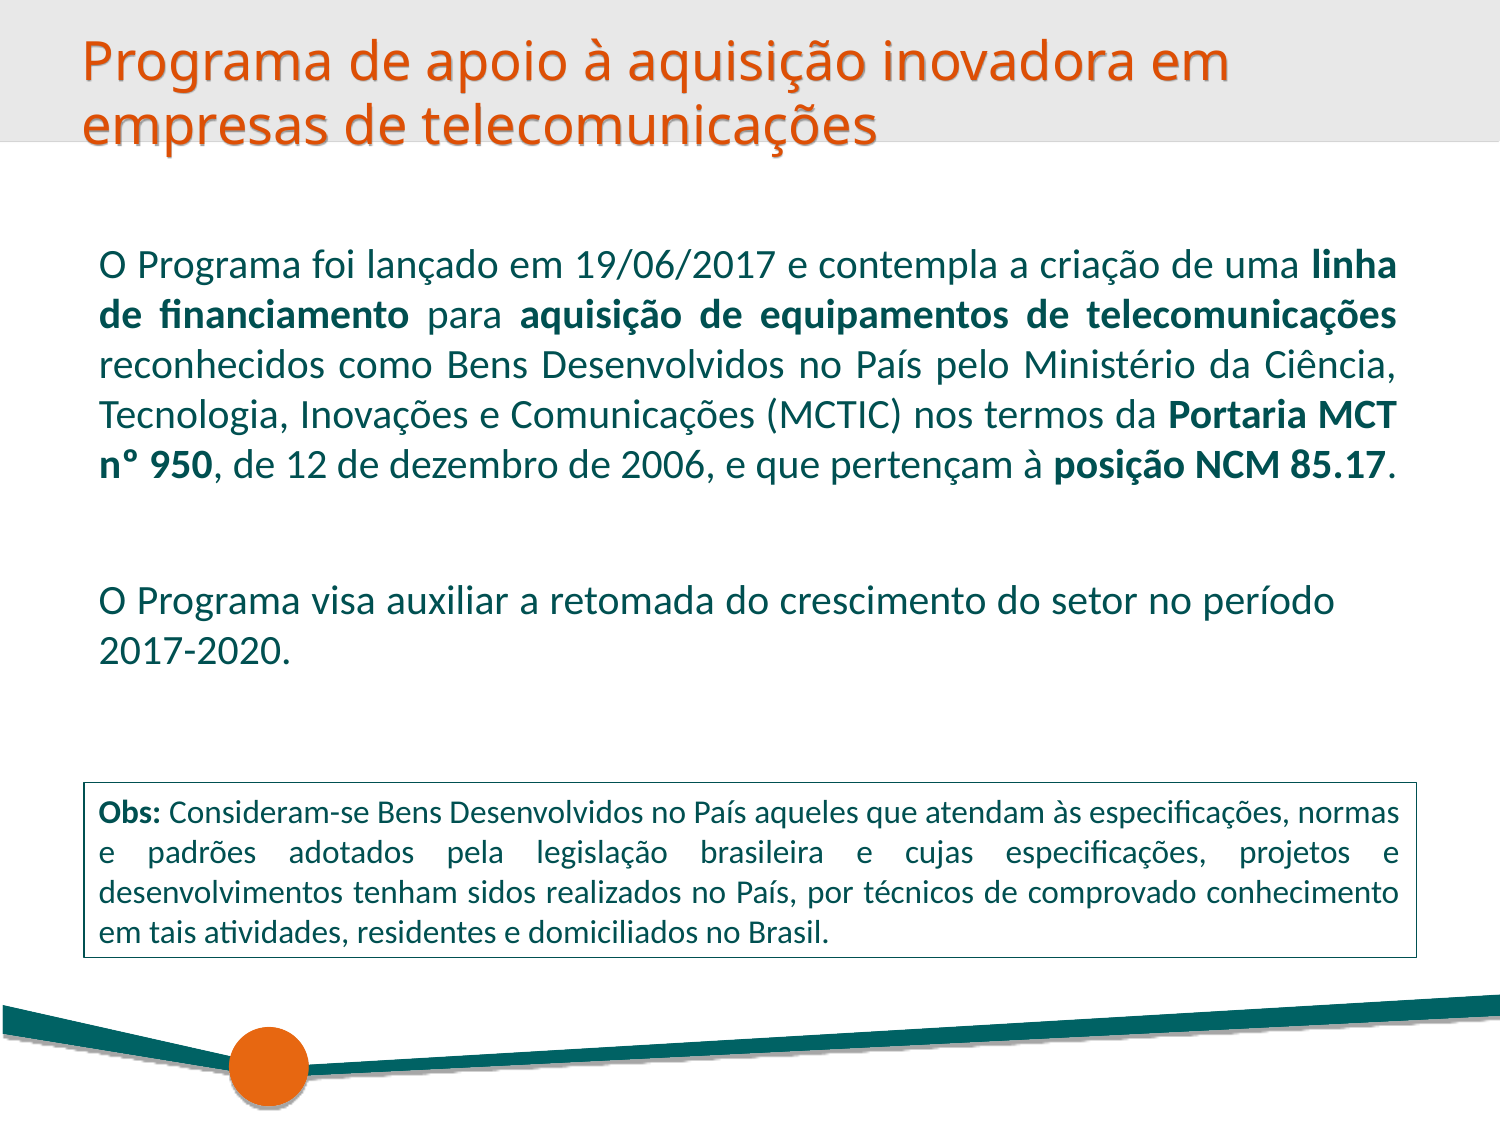

# Programa de apoio à aquisição inovadora em empresas de telecomunicações
O Programa foi lançado em 19/06/2017 e contempla a criação de uma linha de financiamento para aquisição de equipamentos de telecomunicações reconhecidos como Bens Desenvolvidos no País pelo Ministério da Ciência, Tecnologia, Inovações e Comunicações (MCTIC) nos termos da Portaria MCT nº 950, de 12 de dezembro de 2006, e que pertençam à posição NCM 85.17.
O Programa visa auxiliar a retomada do crescimento do setor no período 2017-2020.
Obs: Consideram-se Bens Desenvolvidos no País aqueles que atendam às especificações, normas e padrões adotados pela legislação brasileira e cujas especificações, projetos e desenvolvimentos tenham sidos realizados no País, por técnicos de comprovado conhecimento em tais atividades, residentes e domiciliados no Brasil.